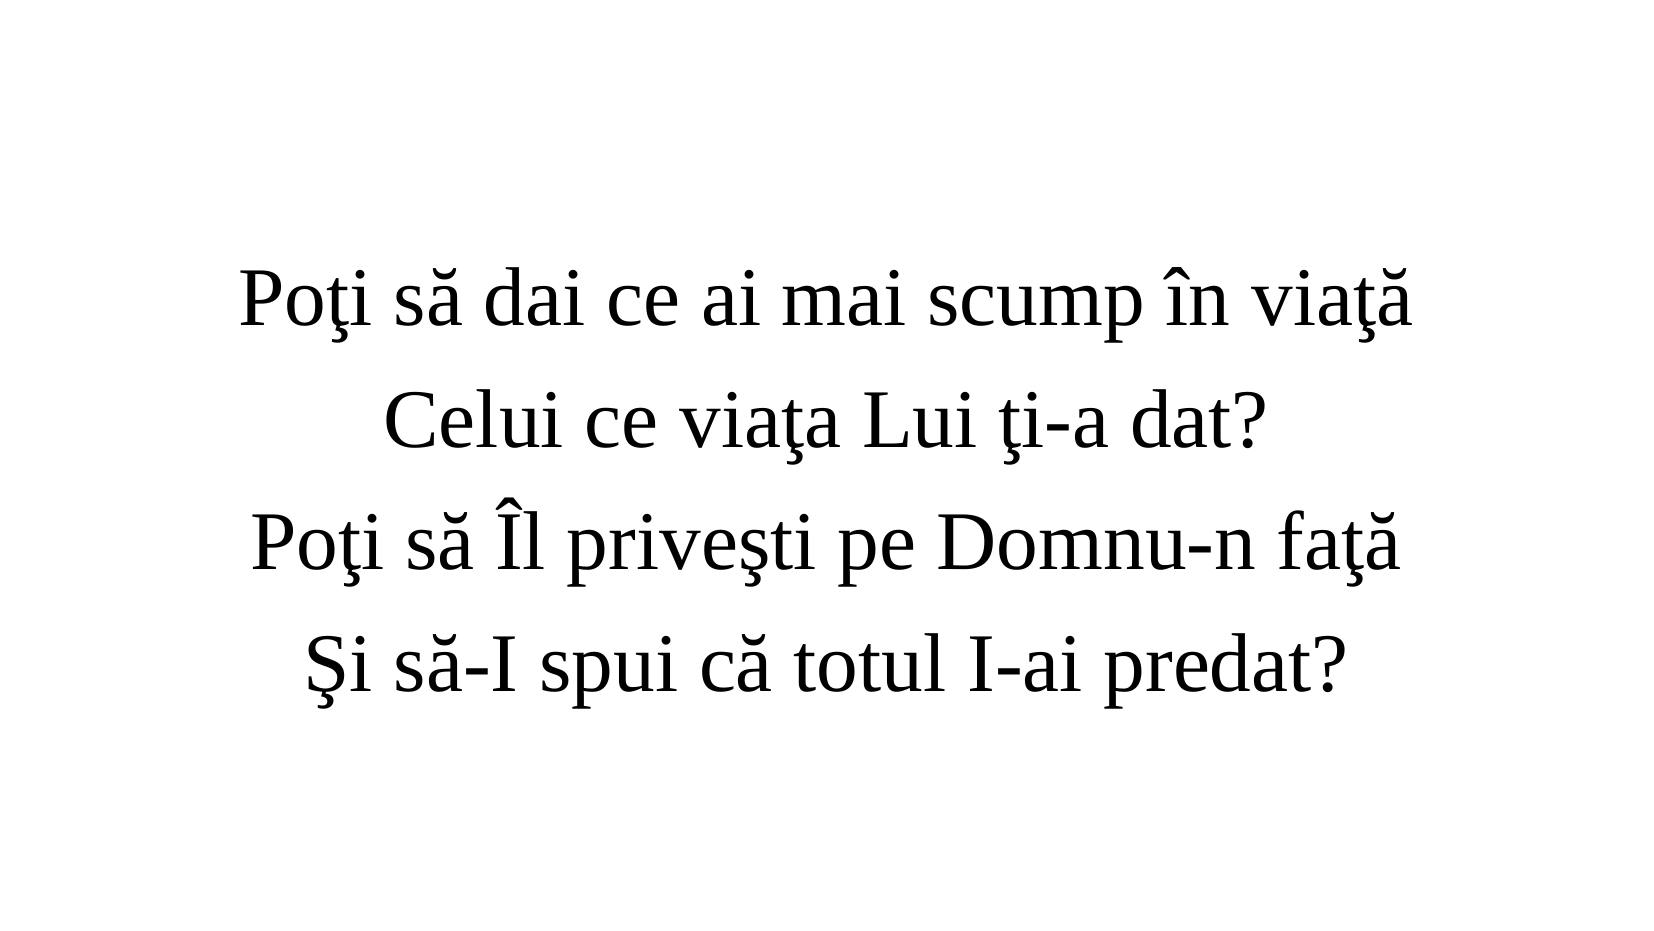

# Poţi să dai ce ai mai scump în viaţă
Celui ce viaţa Lui ţi-a dat?
Poţi să Îl priveşti pe Domnu-n faţă
Şi să-I spui că totul I-ai predat?